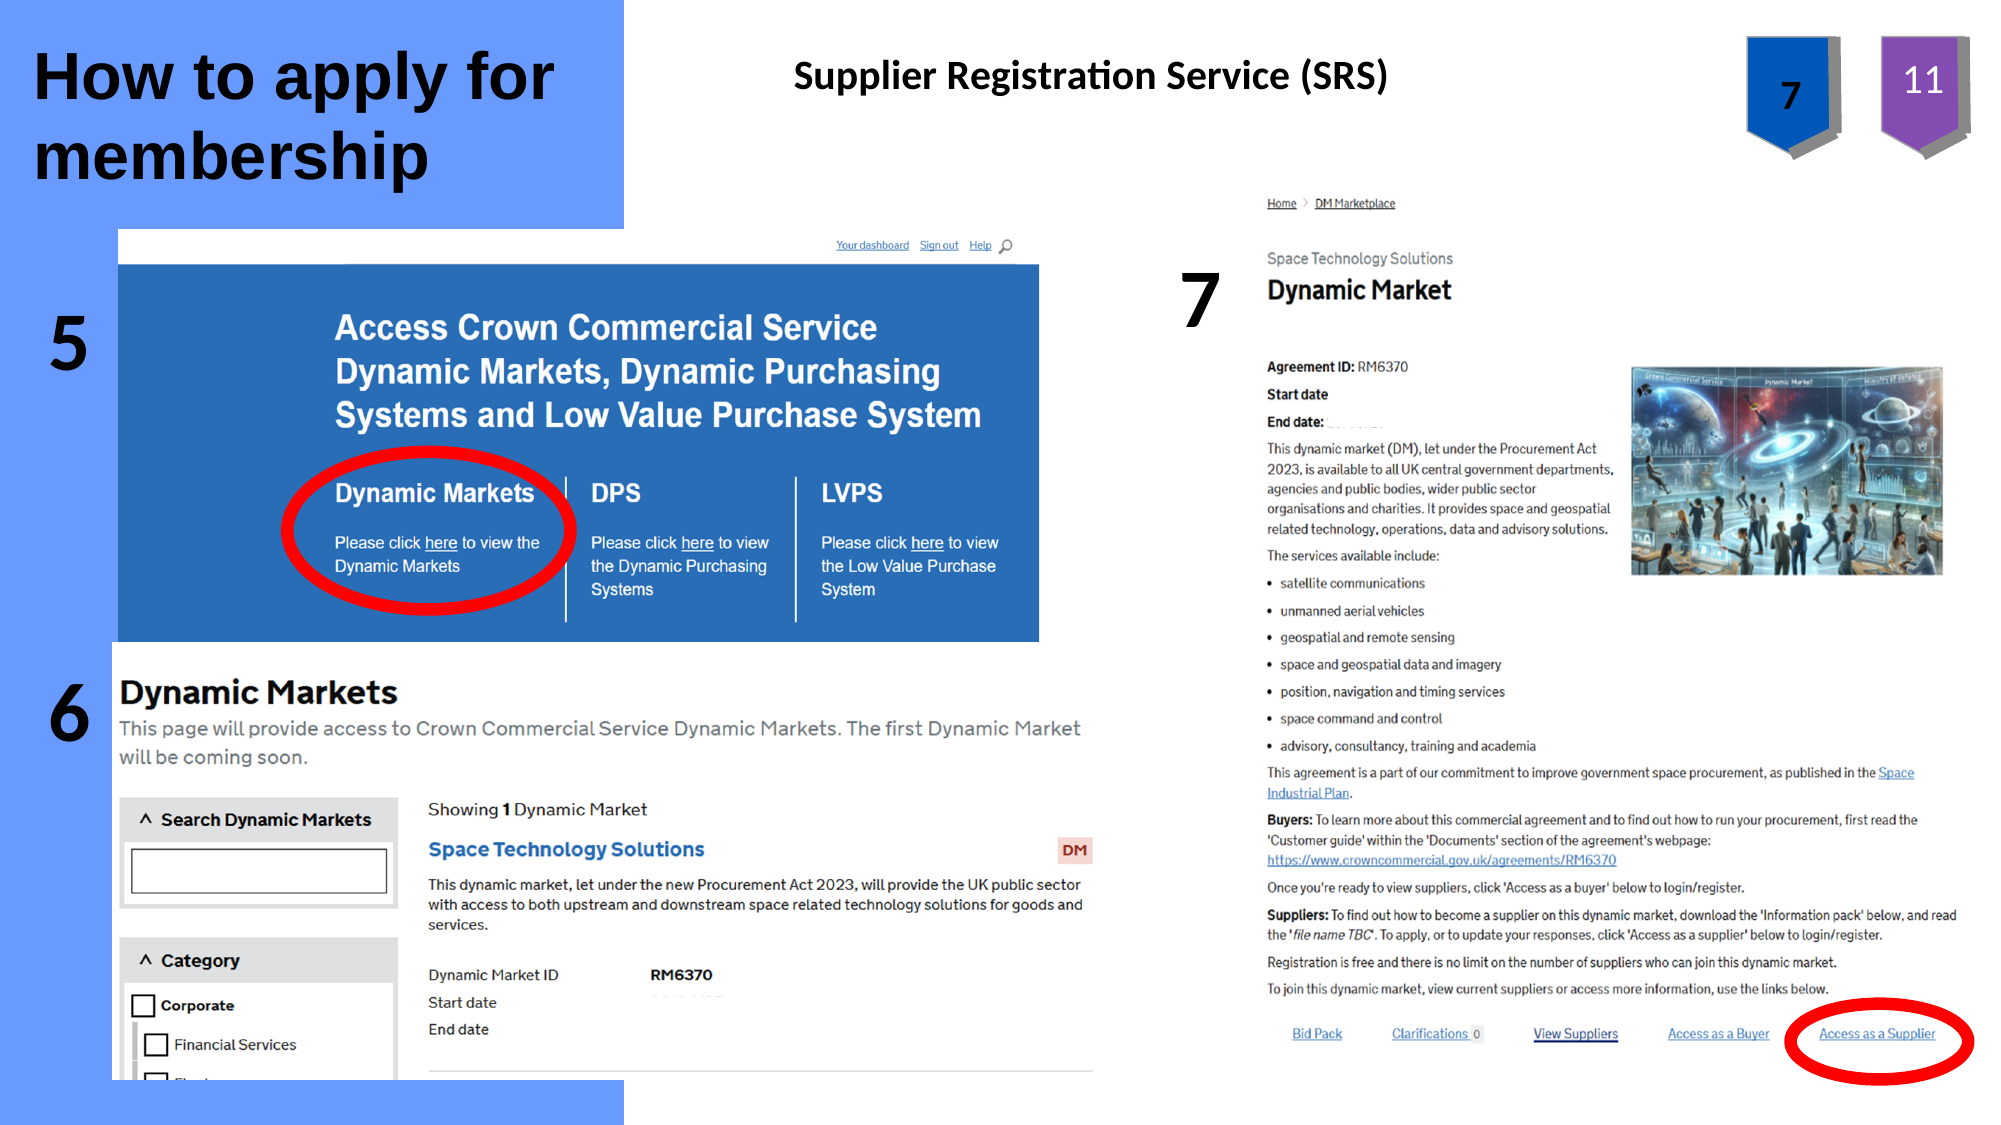

# How to apply for membership
Supplier Registration Service (SRS)
11
7
7
5
6